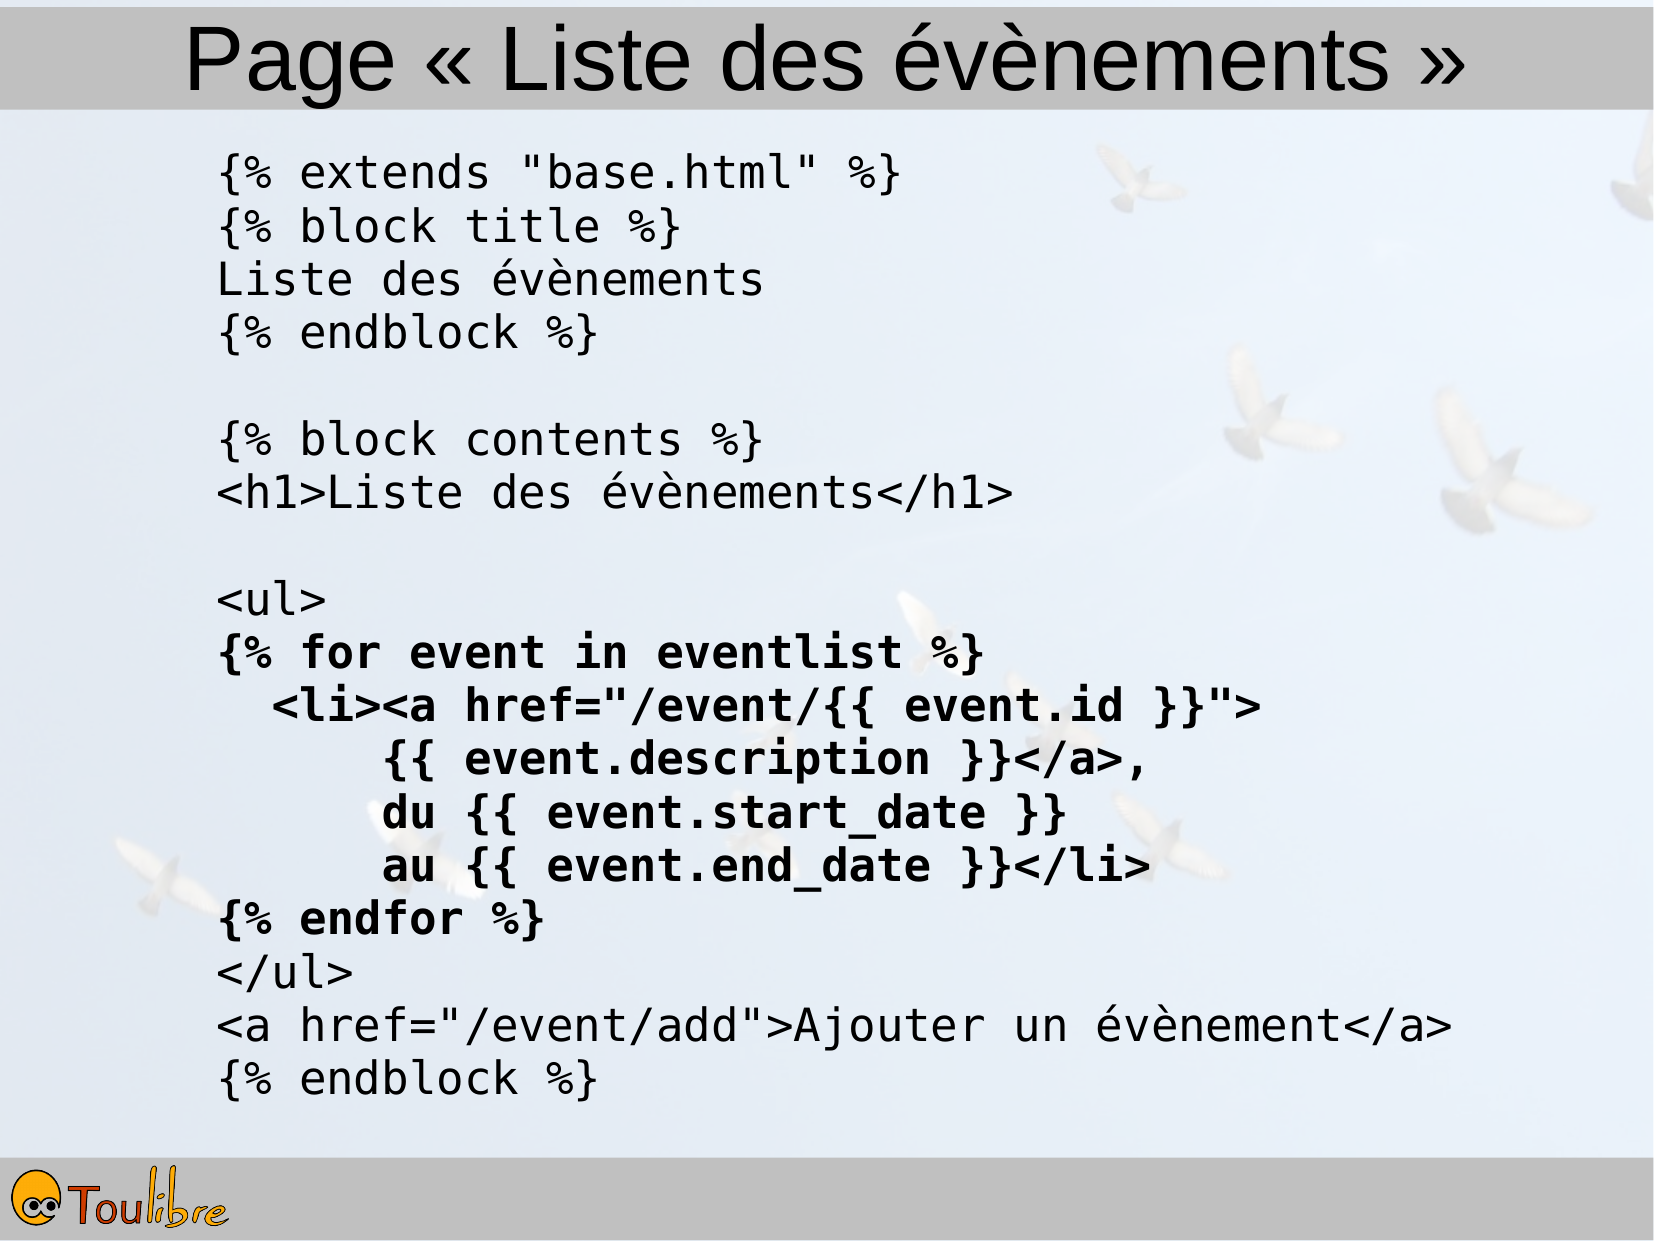

# Page « Liste des évènements »
{% extends "base.html" %}
{% block title %}
Liste des évènements
{% endblock %}
{% block contents %}
<h1>Liste des évènements</h1>
<ul>
{% for event in eventlist %}
 <li><a href="/event/{{ event.id }}">
 {{ event.description }}</a>,
 du {{ event.start_date }}
 au {{ event.end_date }}</li>
{% endfor %}
</ul>
<a href="/event/add">Ajouter un évènement</a>
{% endblock %}